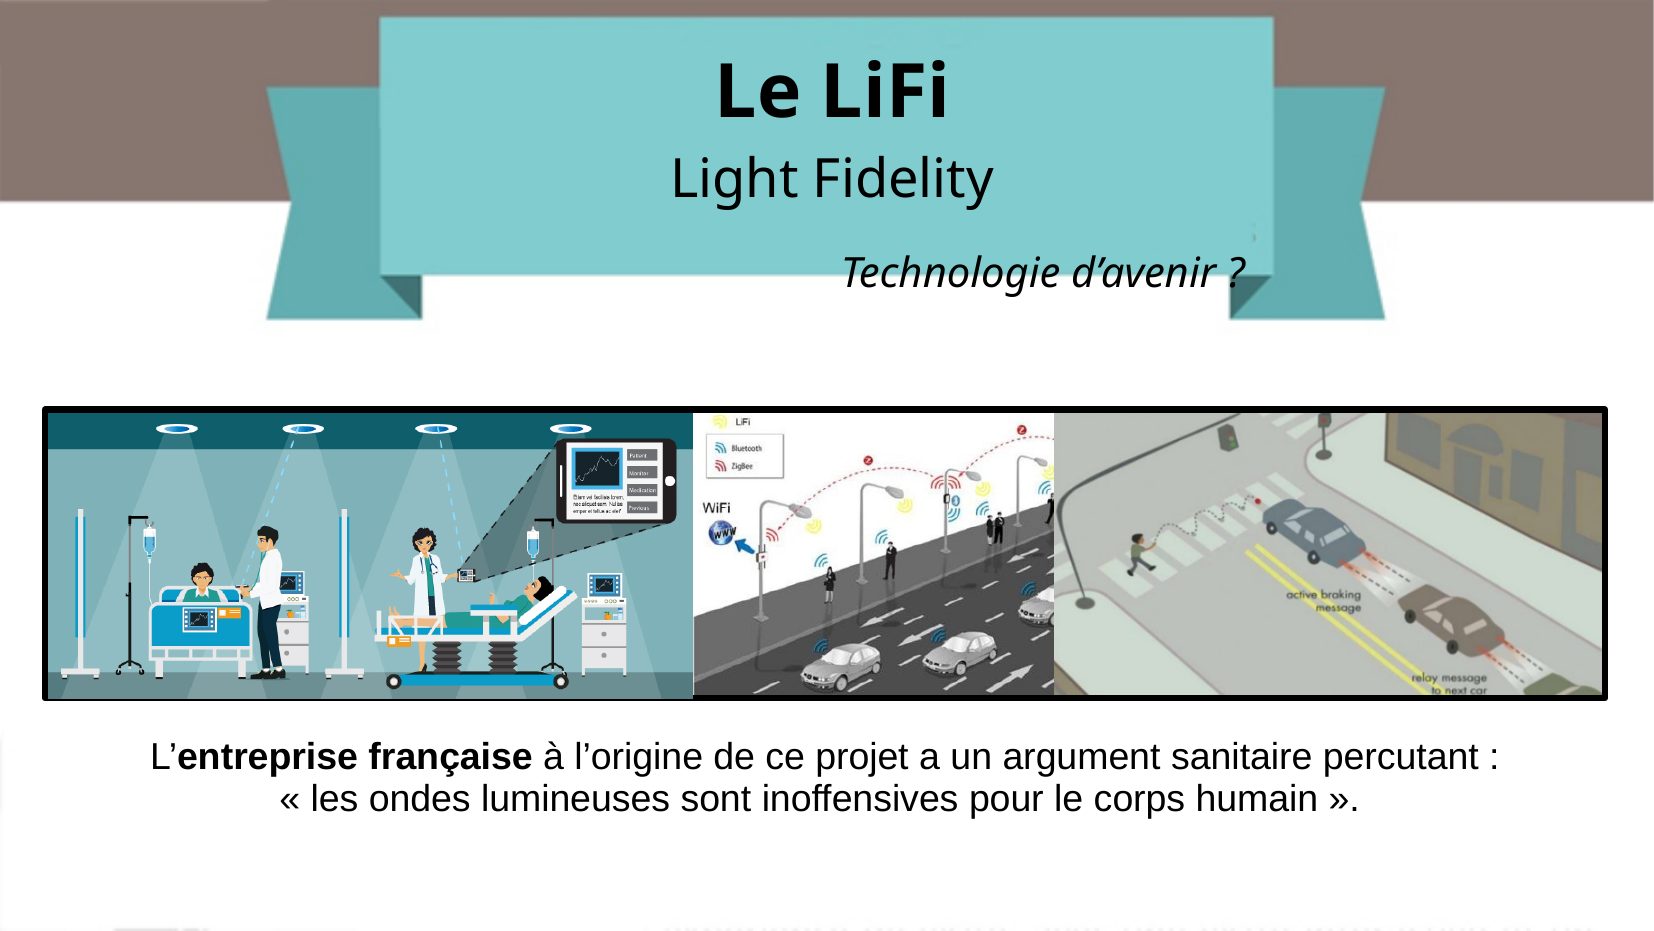

Le LiFi
Light Fidelity
Technologie d’avenir ?
L’entreprise française à l’origine de ce projet a un argument sanitaire percutant :
« les ondes lumineuses sont inoffensives pour le corps humain ».